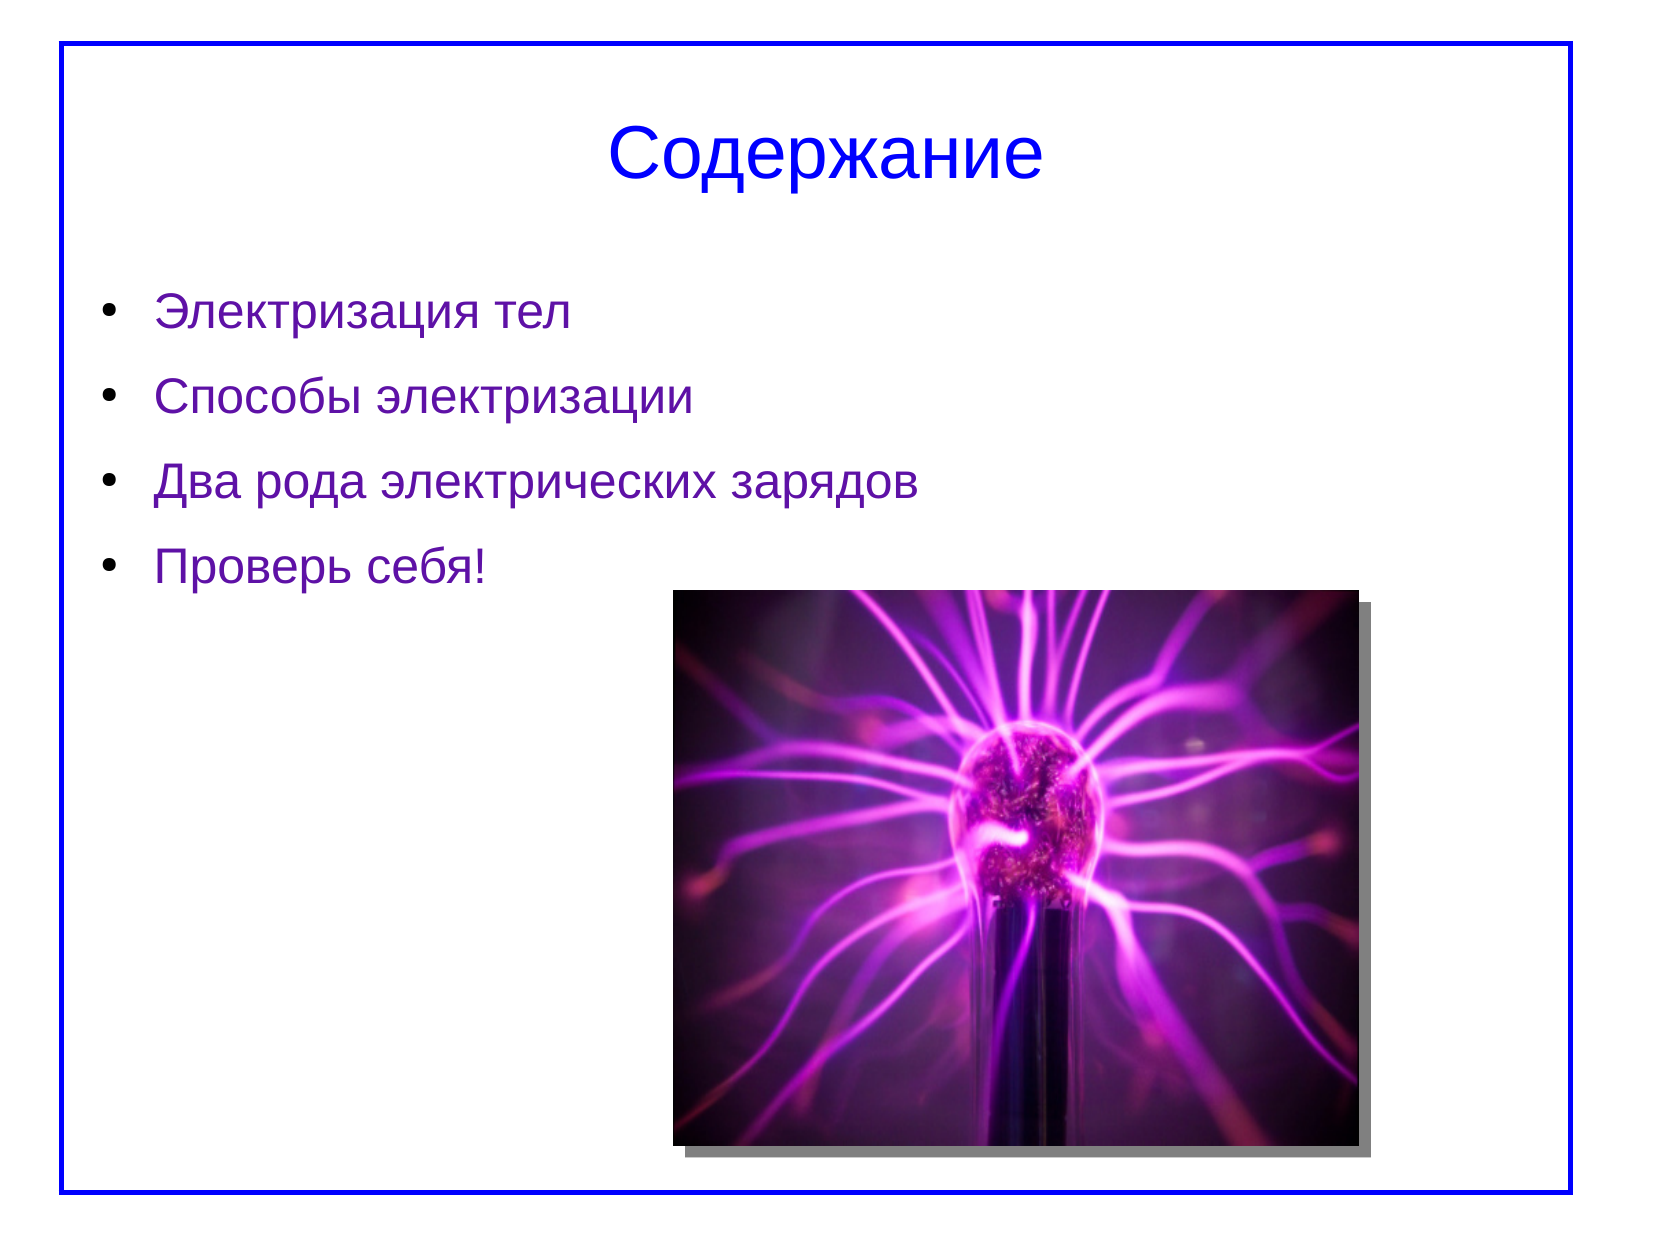

| |
| --- |
Содержание
# Электризация тел
Способы электризации
Два рода электрических зарядов
Проверь себя!